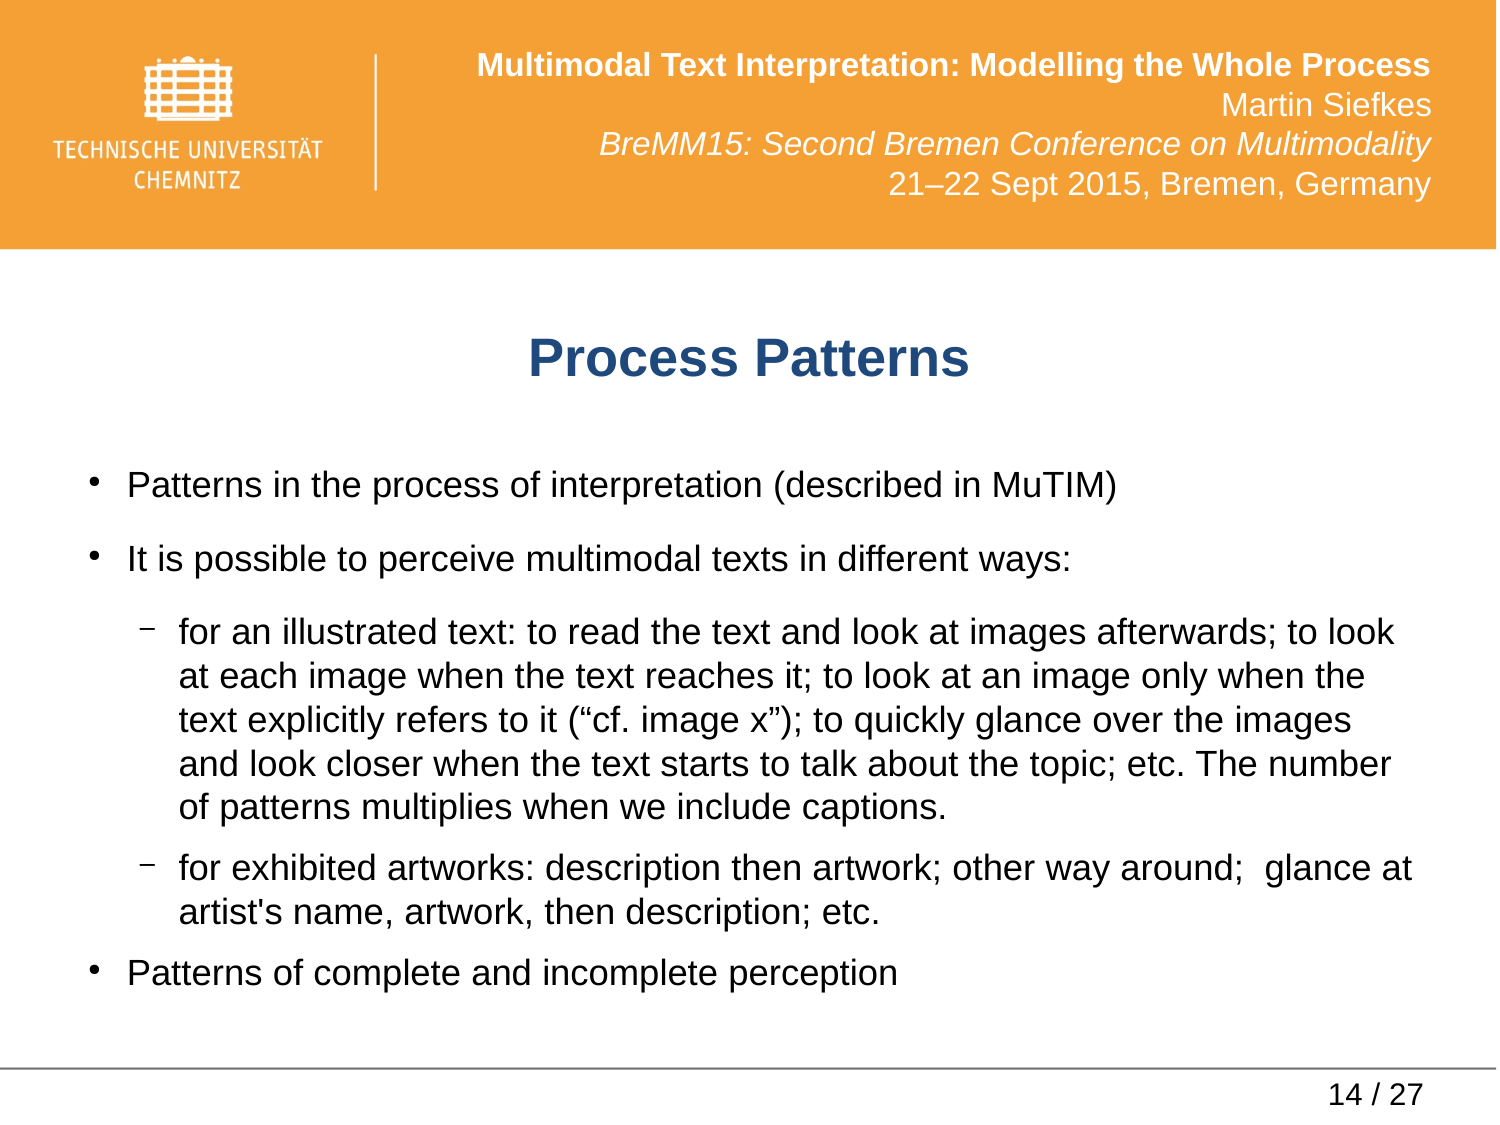

#
Process Patterns
Patterns in the process of interpretation (described in MuTIM)
It is possible to perceive multimodal texts in different ways:
for an illustrated text: to read the text and look at images afterwards; to look at each image when the text reaches it; to look at an image only when the text explicitly refers to it (“cf. image x”); to quickly glance over the images and look closer when the text starts to talk about the topic; etc. The number of patterns multiplies when we include captions.
for exhibited artworks: description then artwork; other way around; glance at artist's name, artwork, then description; etc.
Patterns of complete and incomplete perception